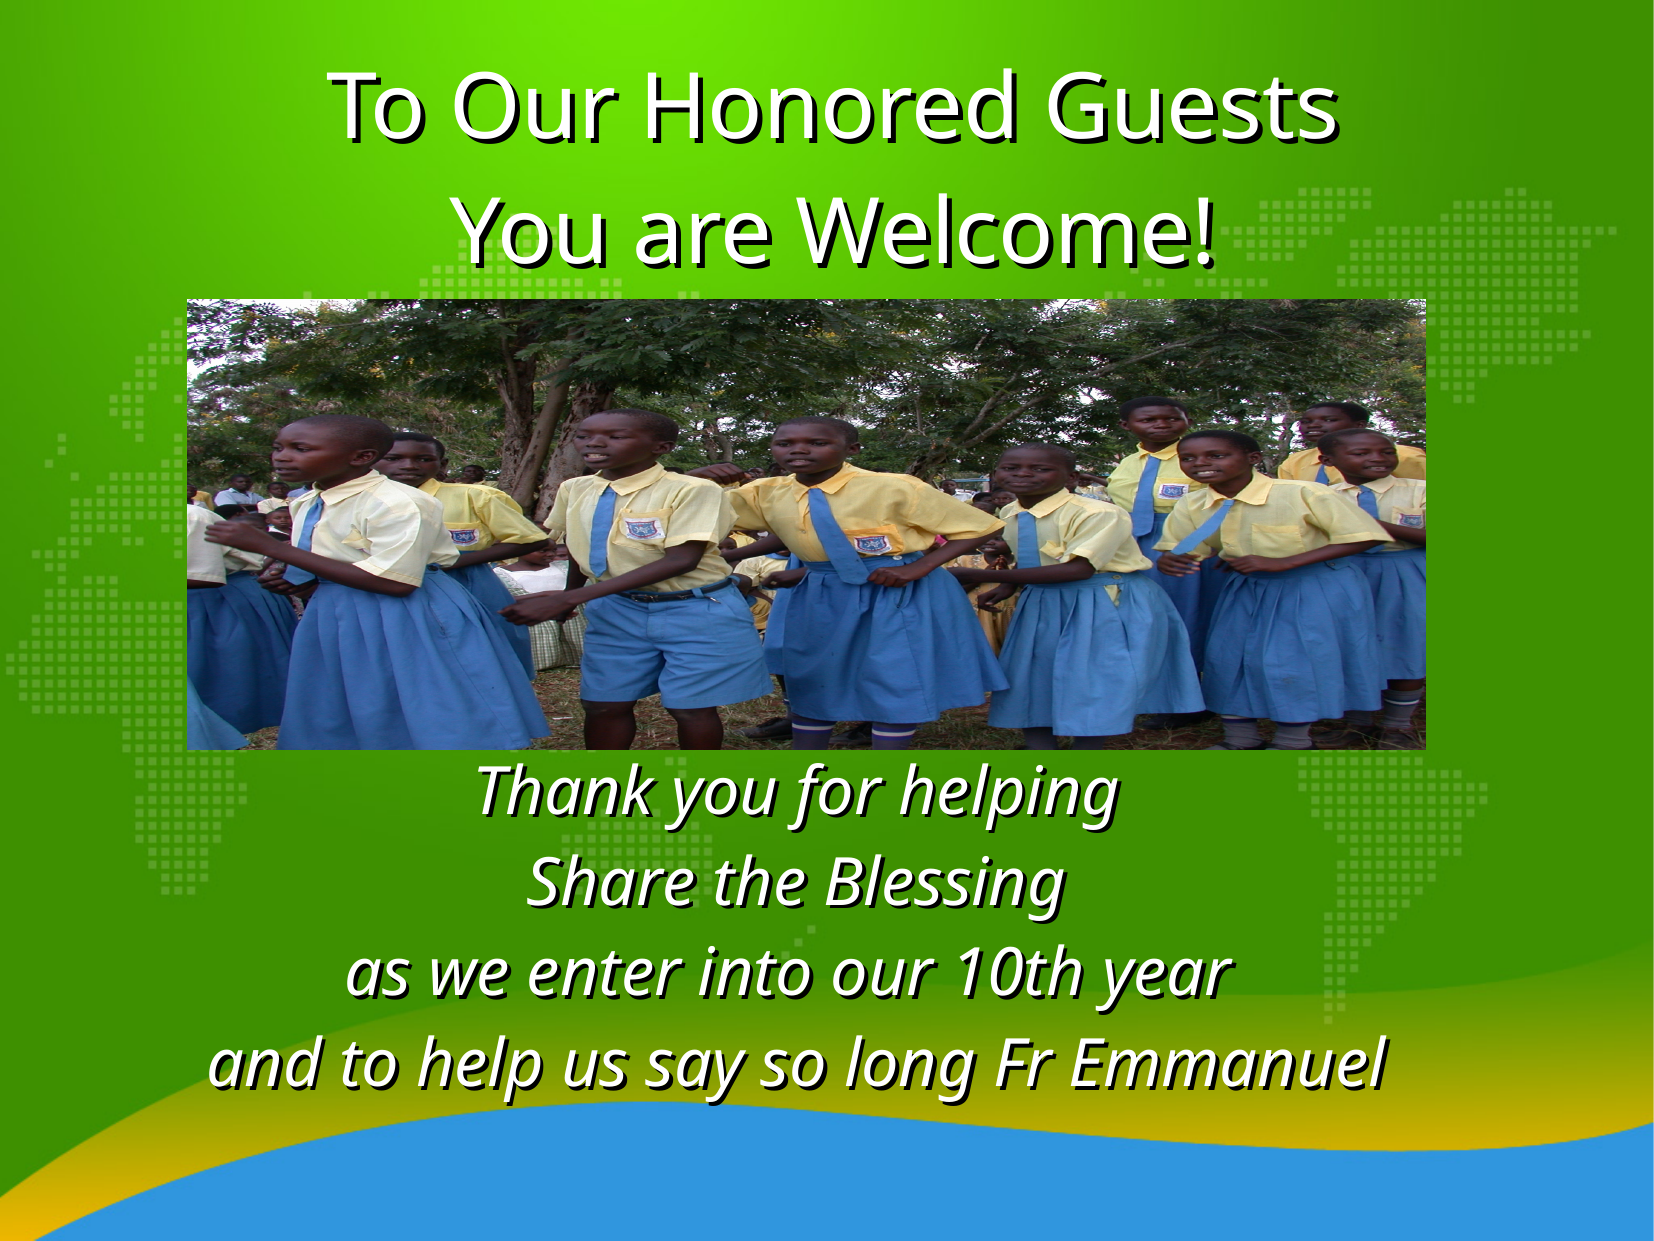

# To Our Honored Guests You are Welcome!
Thank you for helping
Share the Blessing
as we enter into our 10th year
and to help us say so long Fr Emmanuel